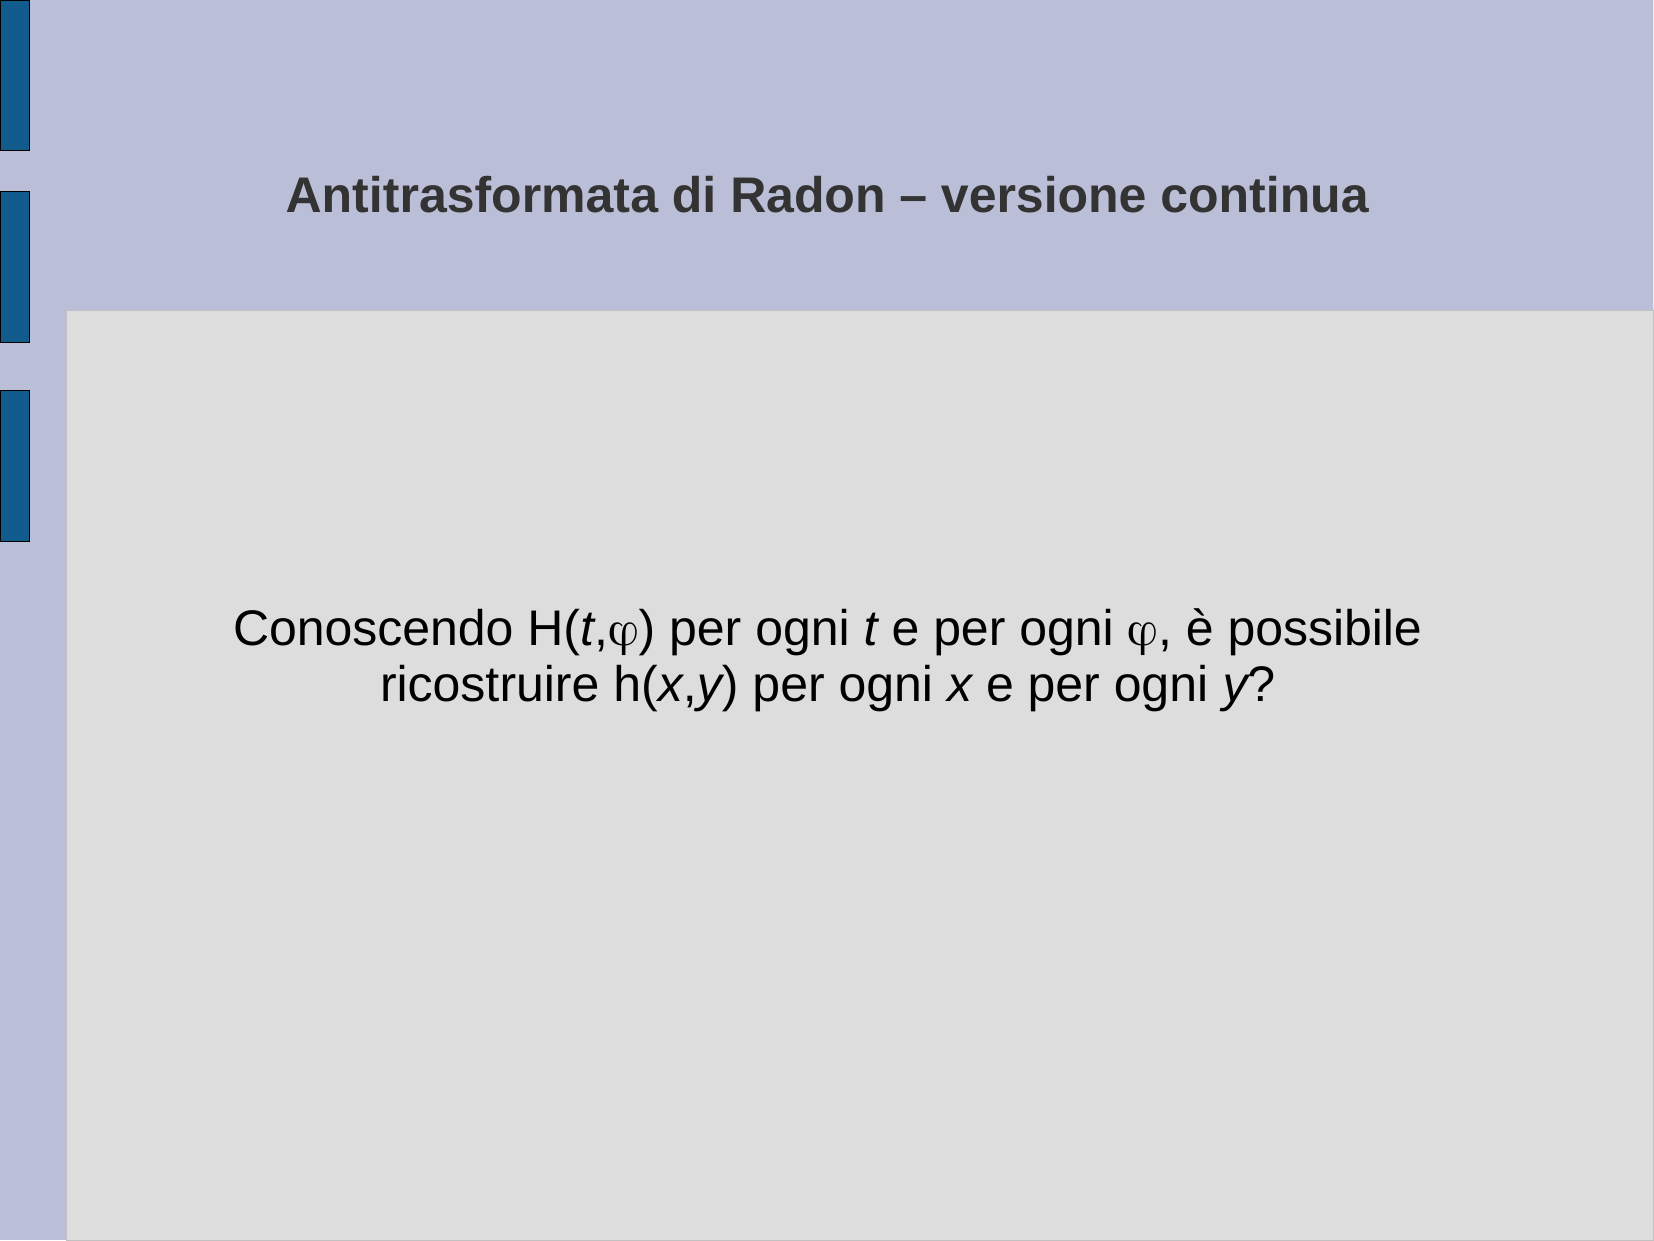

# Antitrasformata di Radon – versione continua
Conoscendo H(t,j) per ogni t e per ogni j, è possibile ricostruire h(x,y) per ogni x e per ogni y?